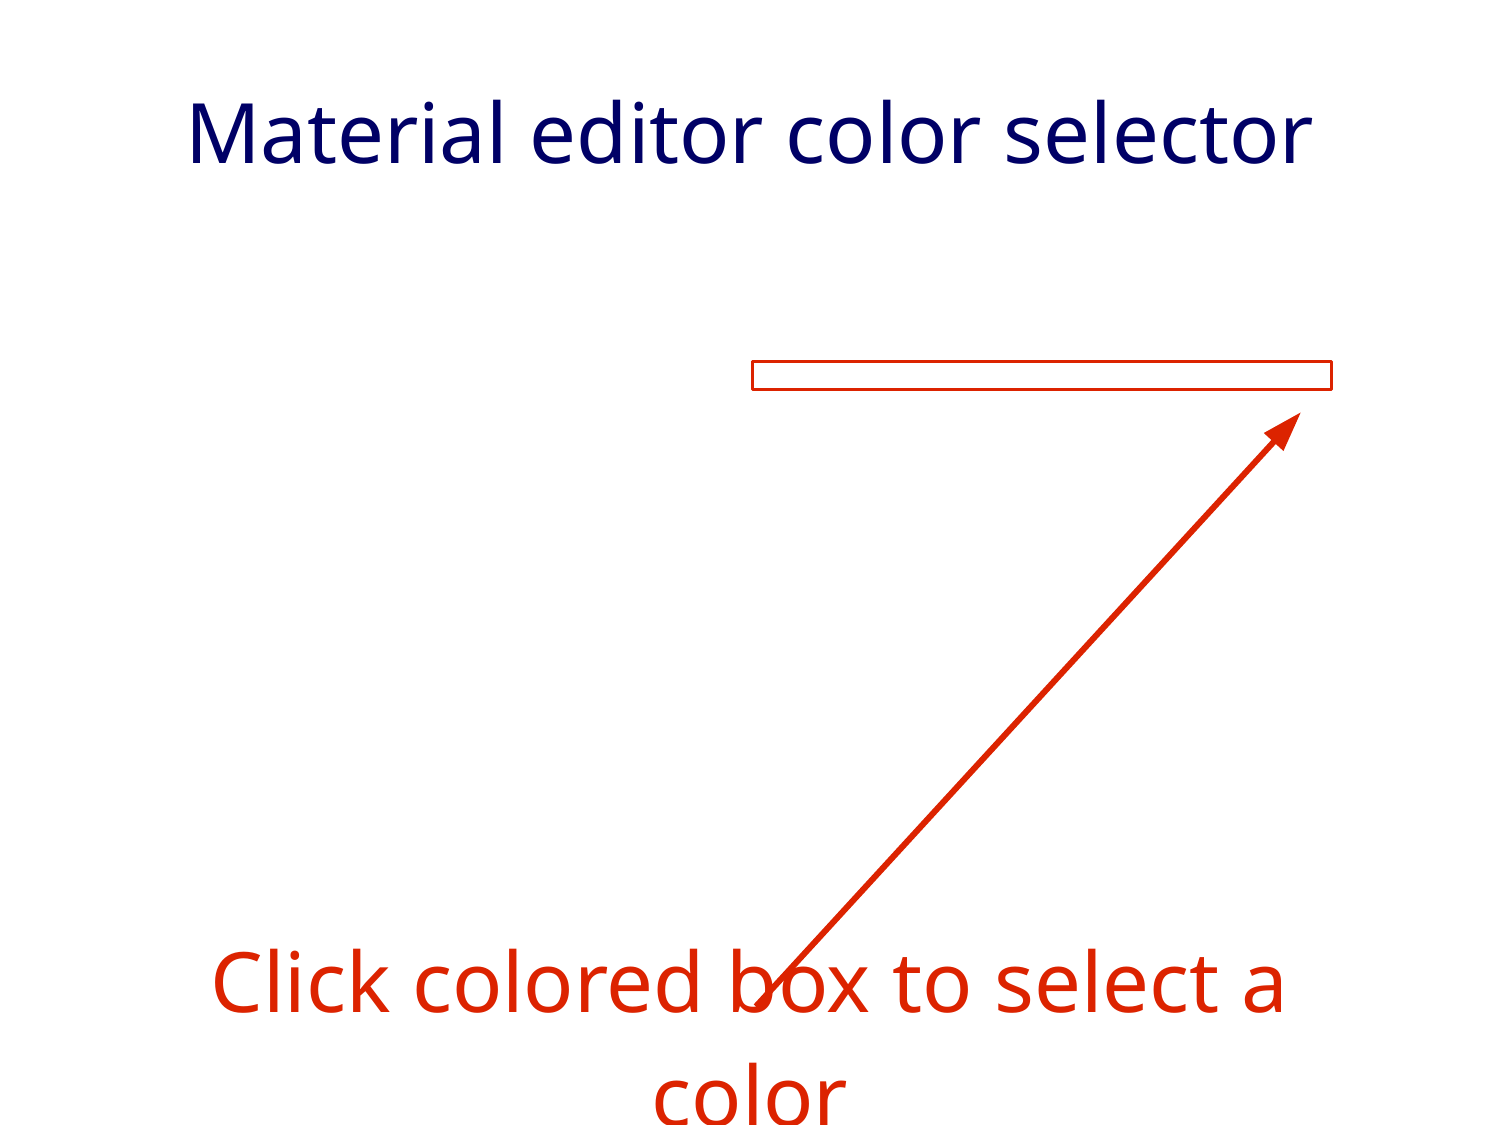

# Material editor color selector
Click colored box to select a color